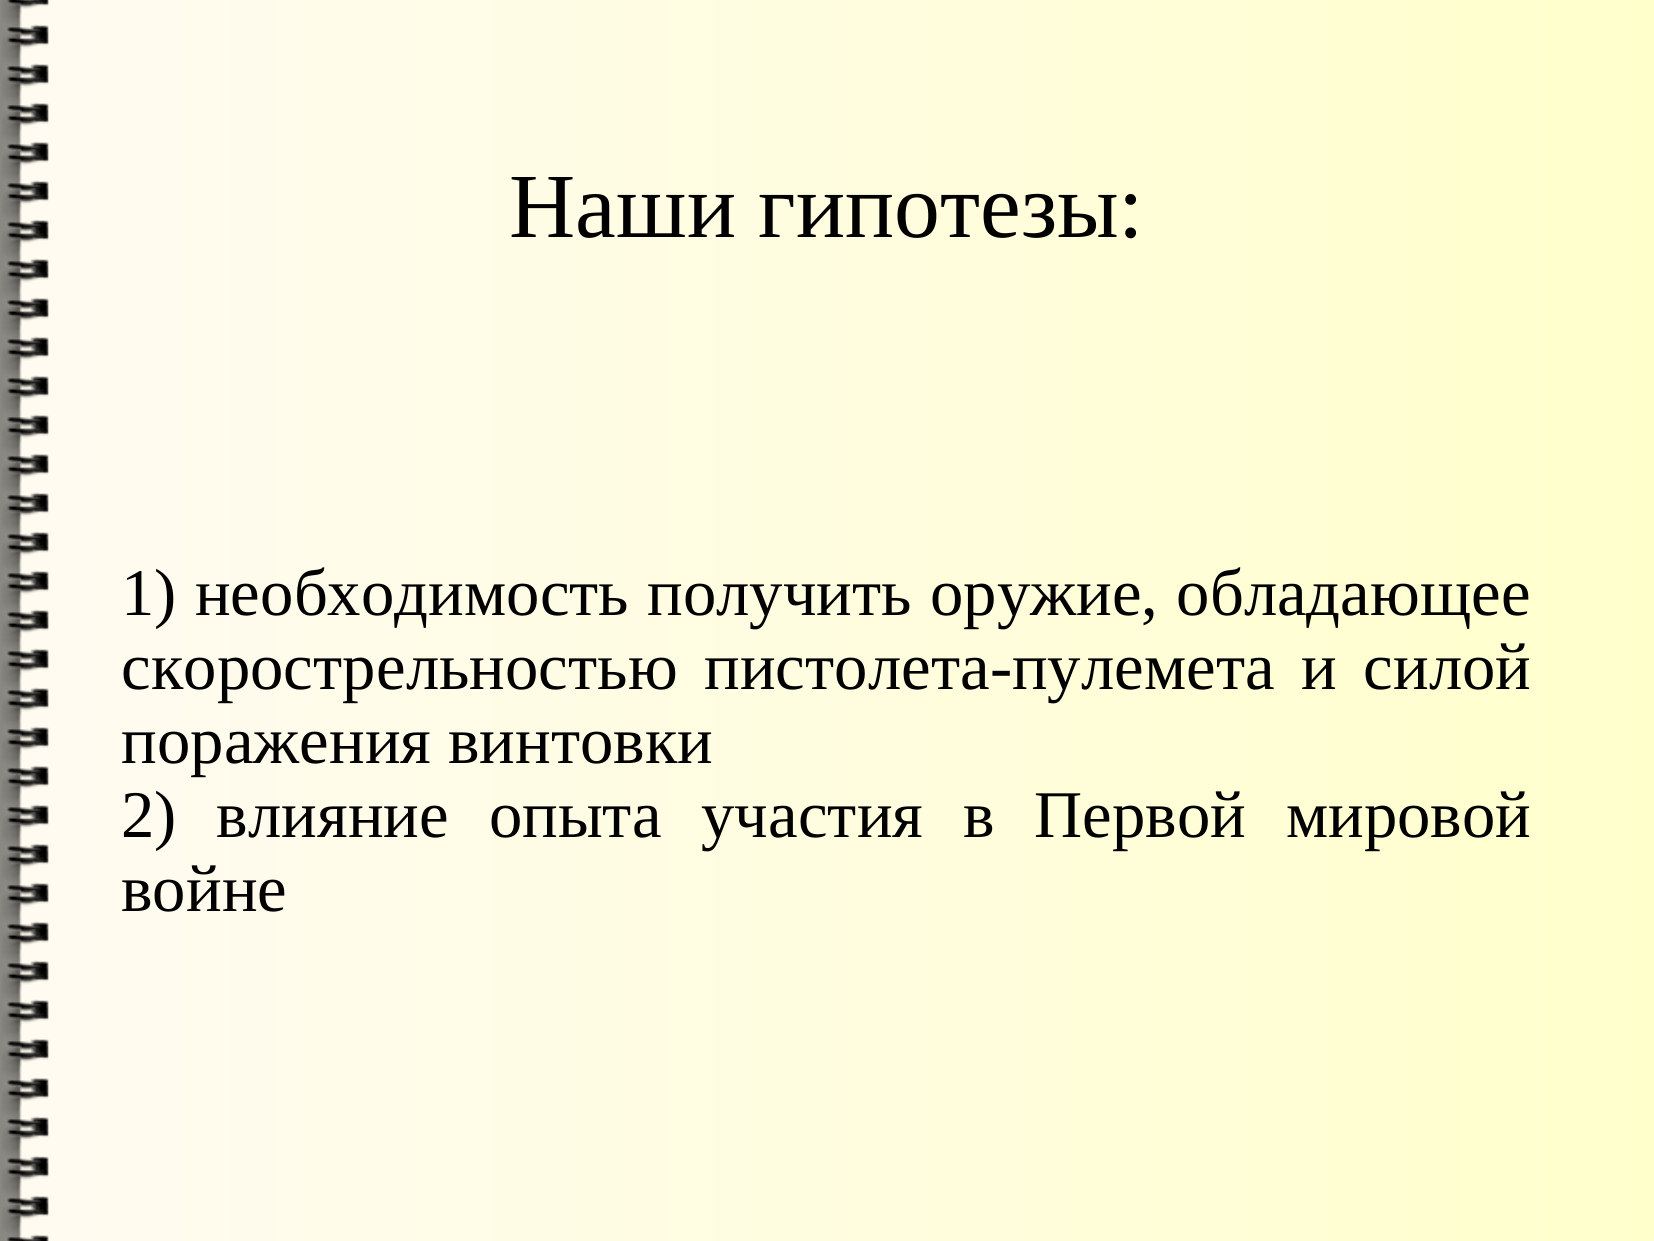

# Наши гипотезы:
1) необходимость получить оружие, обладающее скорострельностью пистолета-пулемета и силой поражения винтовки
2) влияние опыта участия в Первой мировой войне